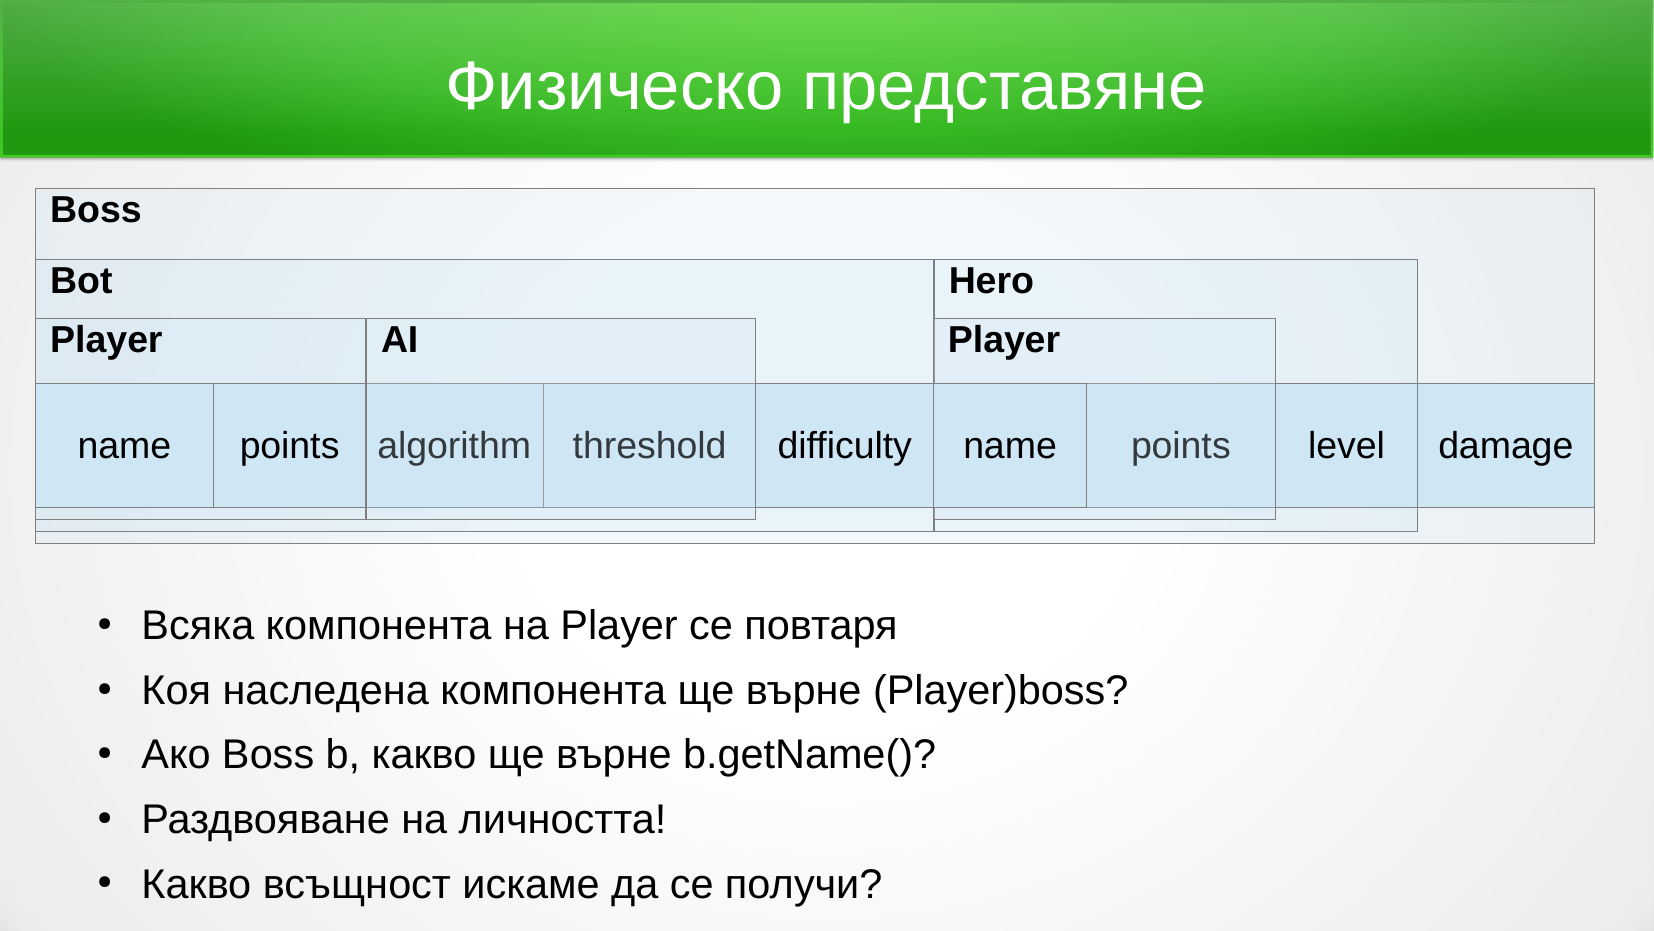

# Физическо представяне
Boss
Bot
Hero
Player
AI
Player
name
points
algorithm
threshold
difficulty
name
points
level
damage
Всяка компонента на Player се повтаря
Коя наследена компонента ще върне (Player)boss?
Ако Boss b, какво ще върне b.getName()?
Раздвояване на личността!
Какво всъщност искаме да се получи?